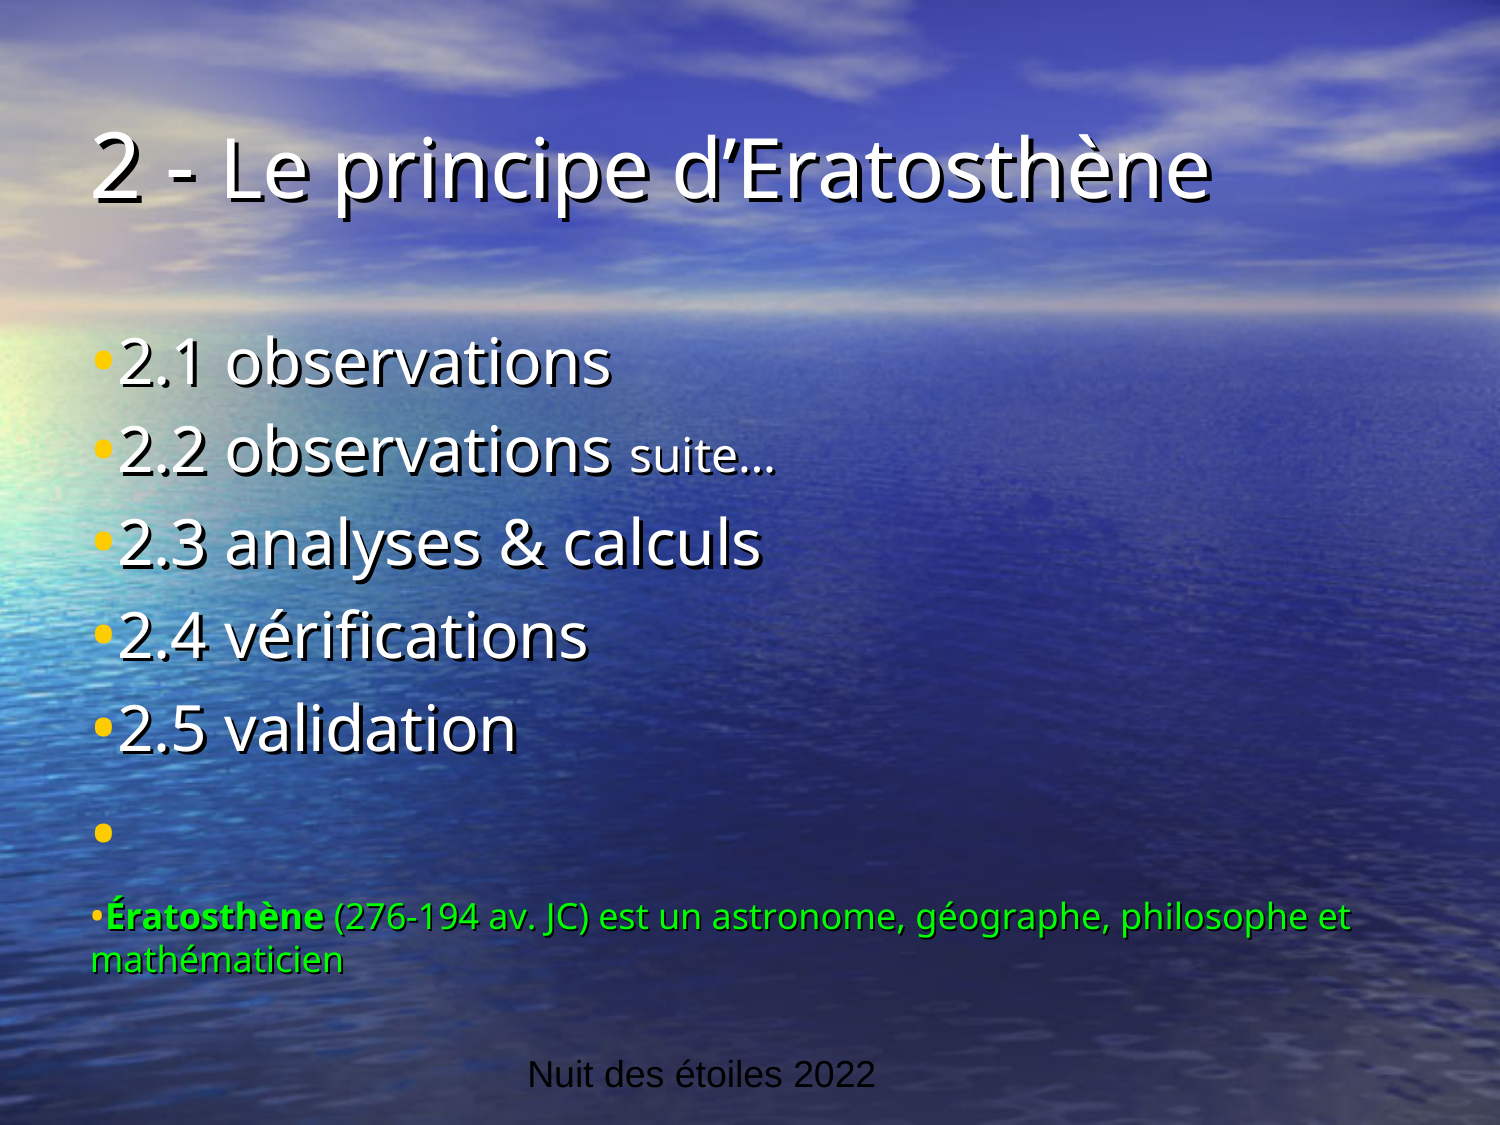

# 2 - Le principe d’Eratosthène
2.1 observations
2.2 observations suite…
2.3 analyses & calculs
2.4 vérifications
2.5 validation
Ératosthène (276-194 av. JC) est un astronome, géographe, philosophe et mathématicien
Nuit des étoiles 2022